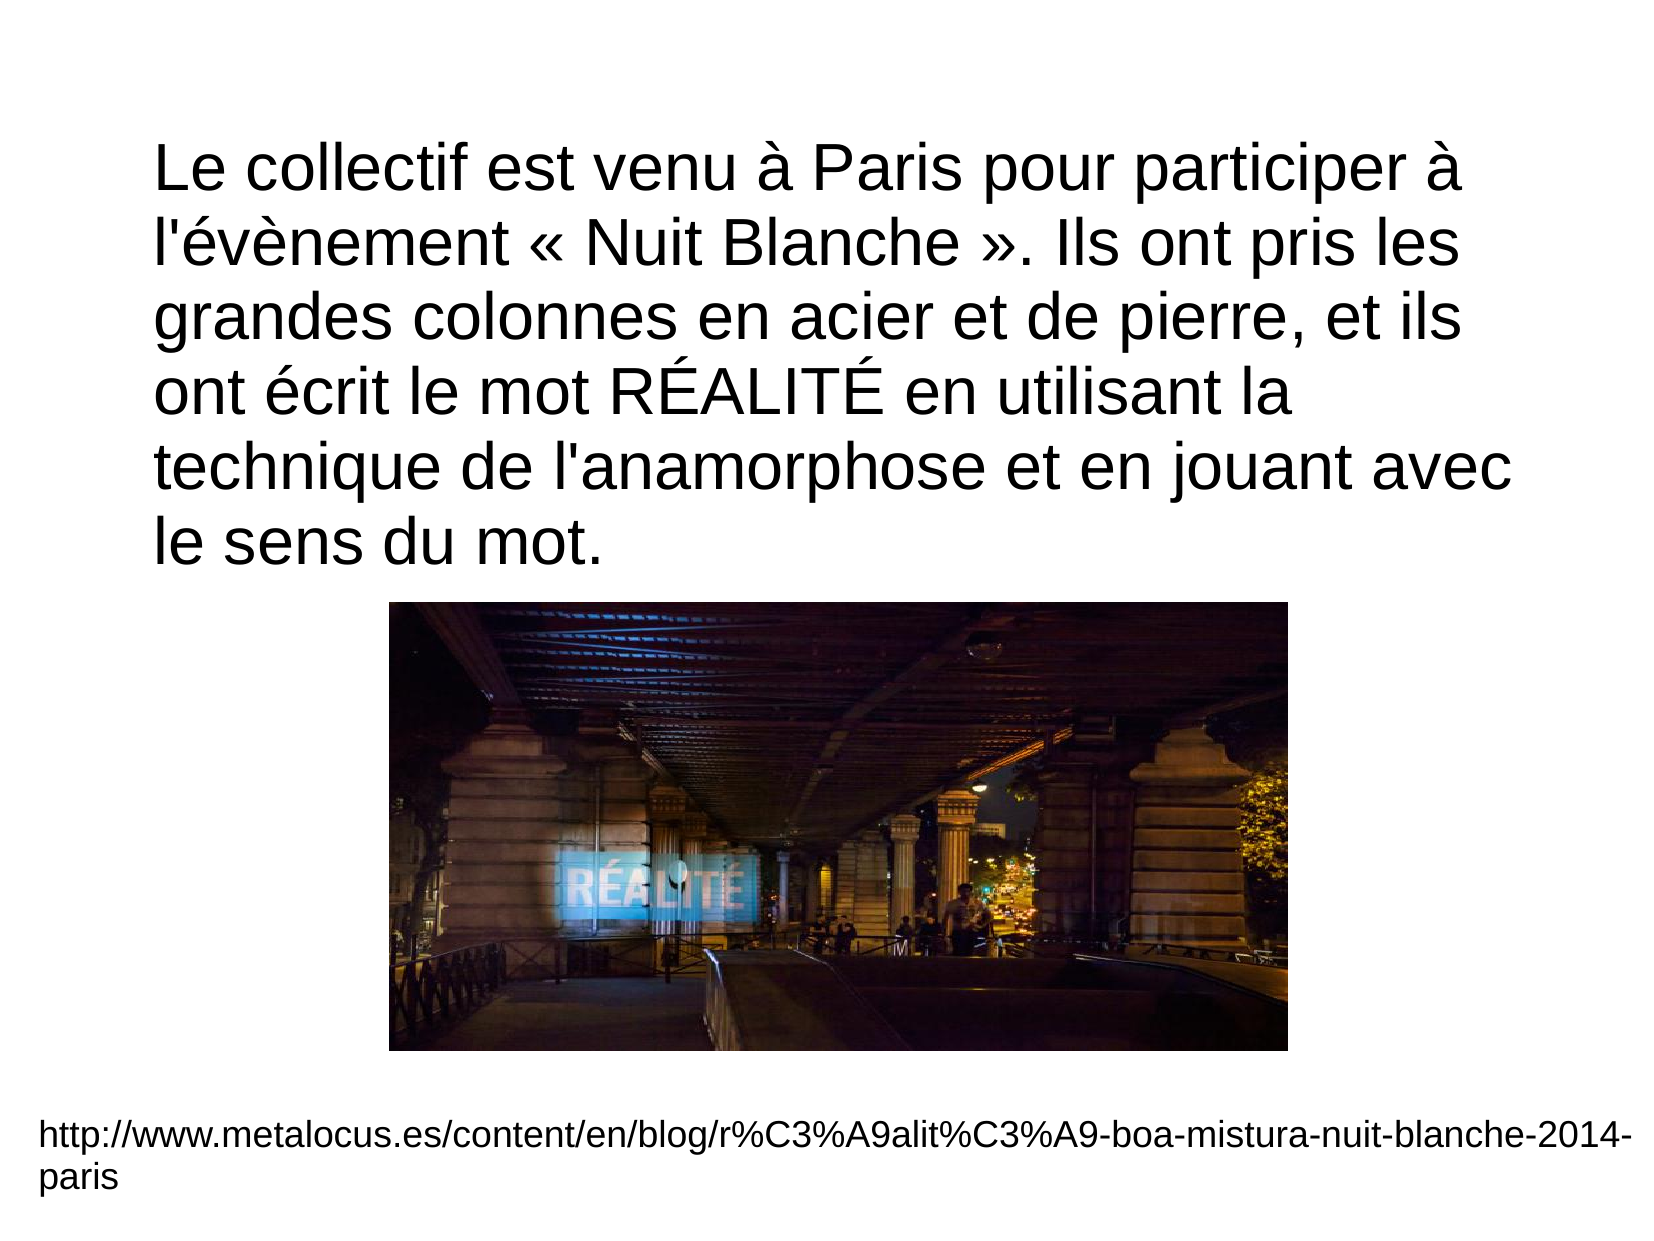

# Le collectif est venu à Paris pour participer à l'évènement « Nuit Blanche ». Ils ont pris les grandes colonnes en acier et de pierre, et ils ont écrit le mot RÉALITÉ en utilisant la technique de l'anamorphose et en jouant avec le sens du mot.
http://www.metalocus.es/content/en/blog/r%C3%A9alit%C3%A9-boa-mistura-nuit-blanche-2014-paris